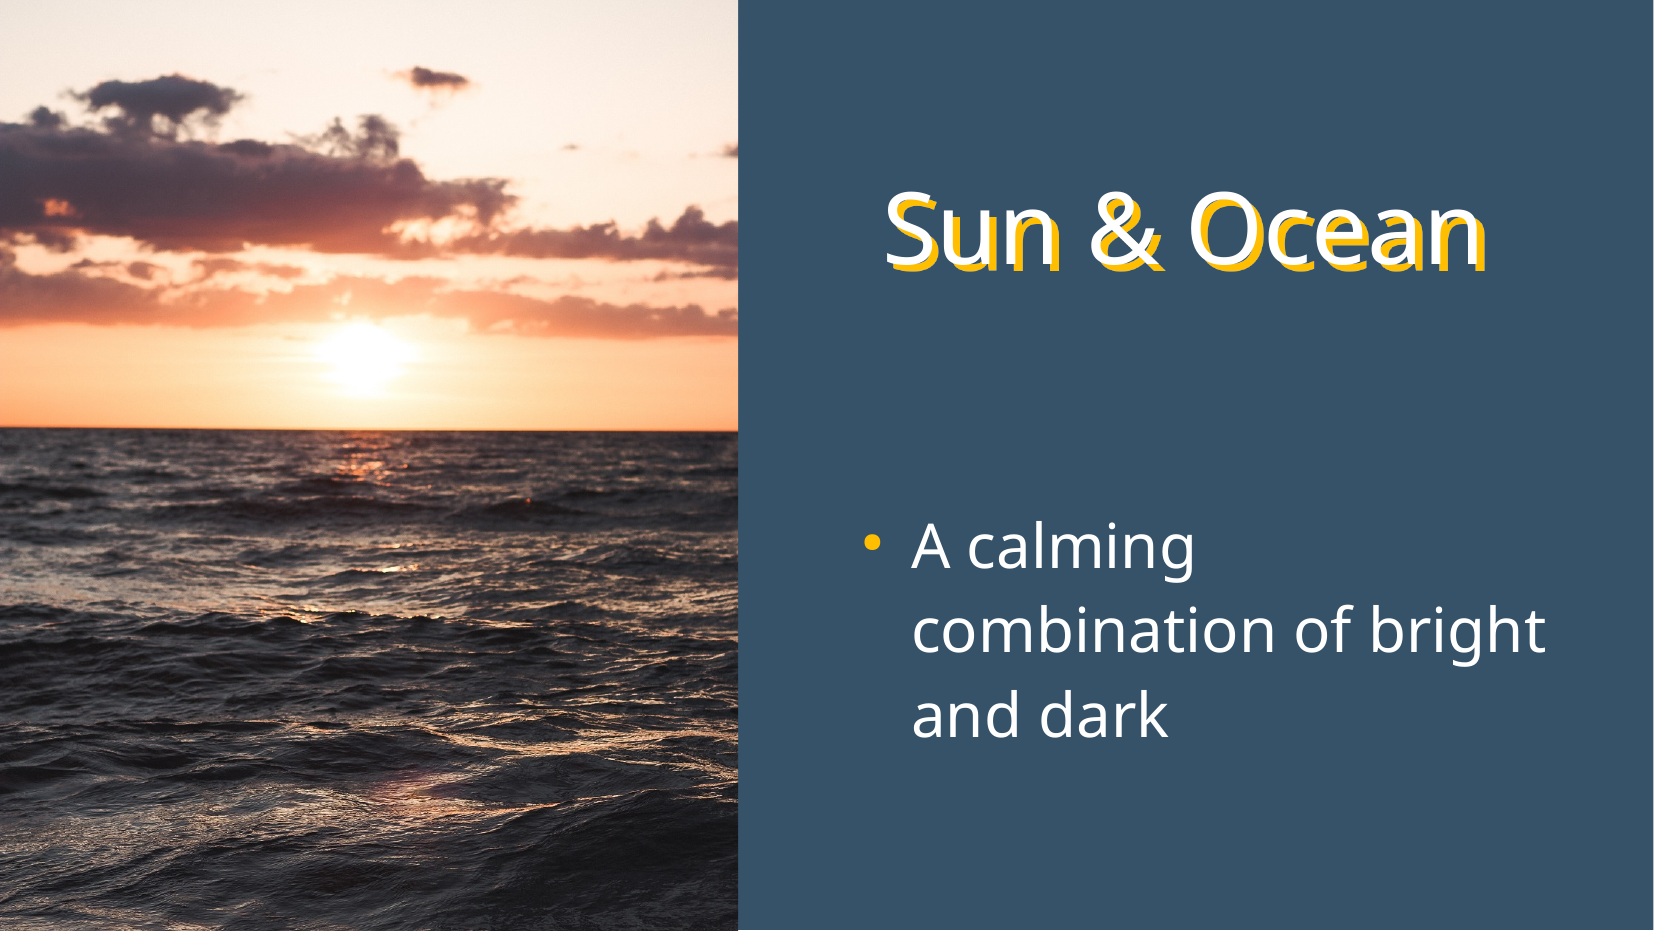

# Sun & Ocean
A calming combination of bright and dark